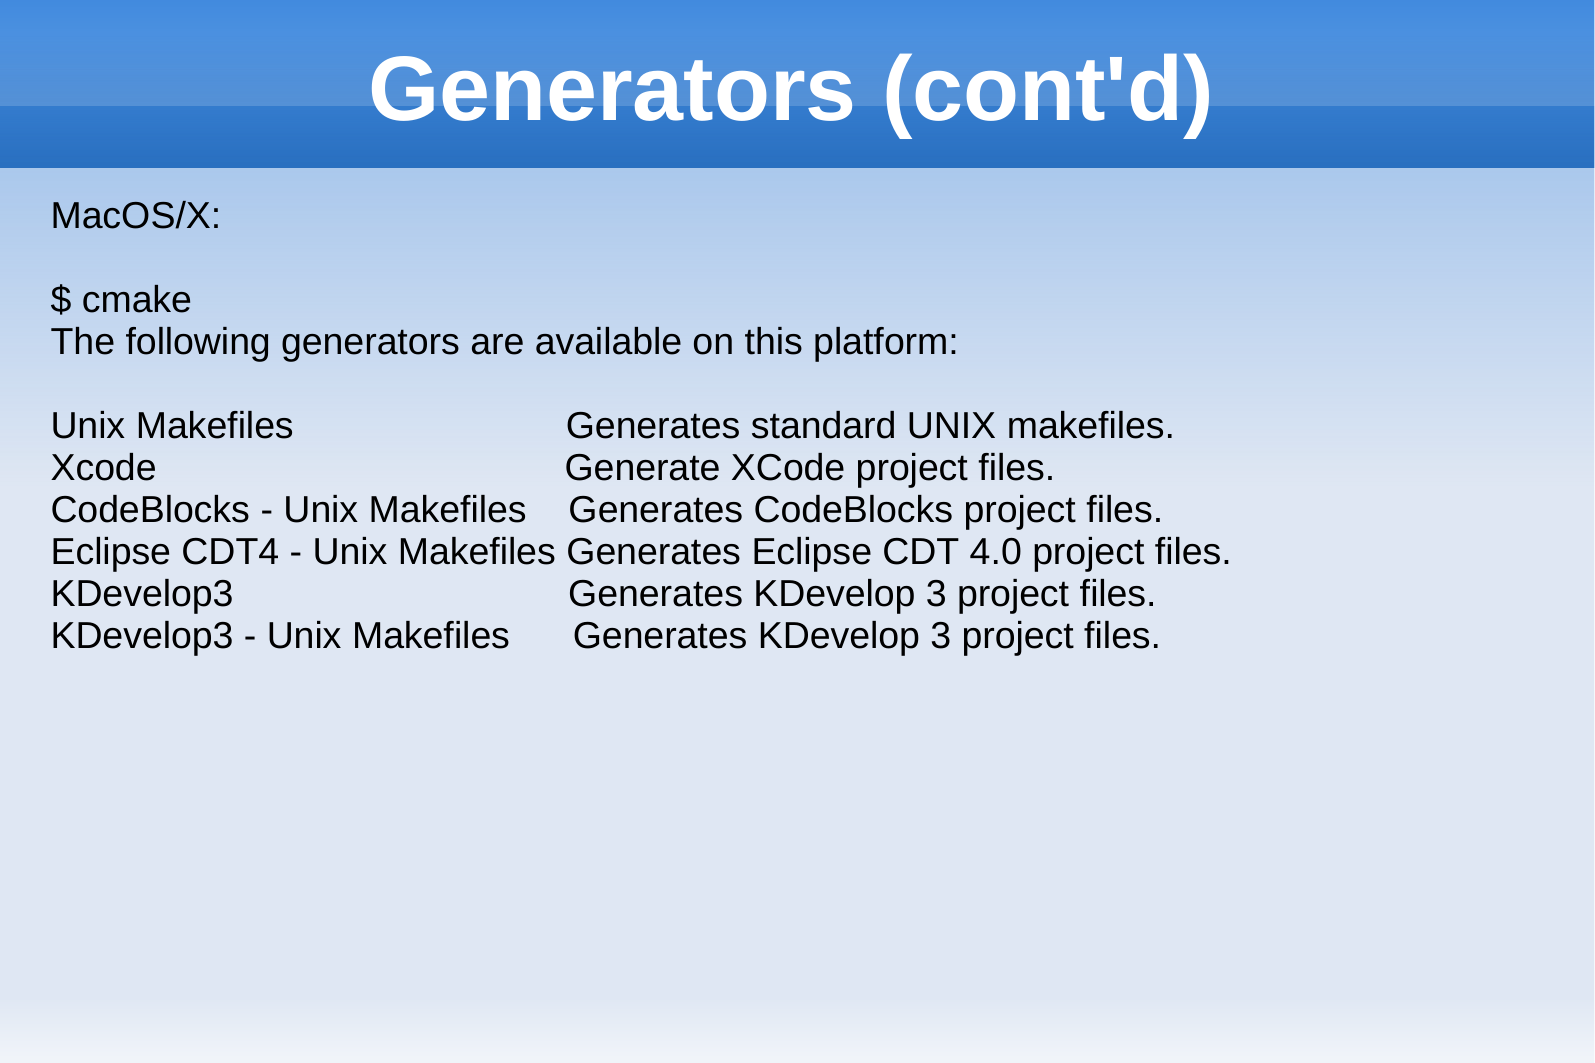

# Generators (cont'd)
MacOS/X:
$ cmake
The following generators are available on this platform:
Unix Makefiles Generates standard UNIX makefiles.
Xcode Generate XCode project files.
CodeBlocks - Unix Makefiles Generates CodeBlocks project files.
Eclipse CDT4 - Unix Makefiles Generates Eclipse CDT 4.0 project files.
KDevelop3 Generates KDevelop 3 project files.
KDevelop3 - Unix Makefiles Generates KDevelop 3 project files.